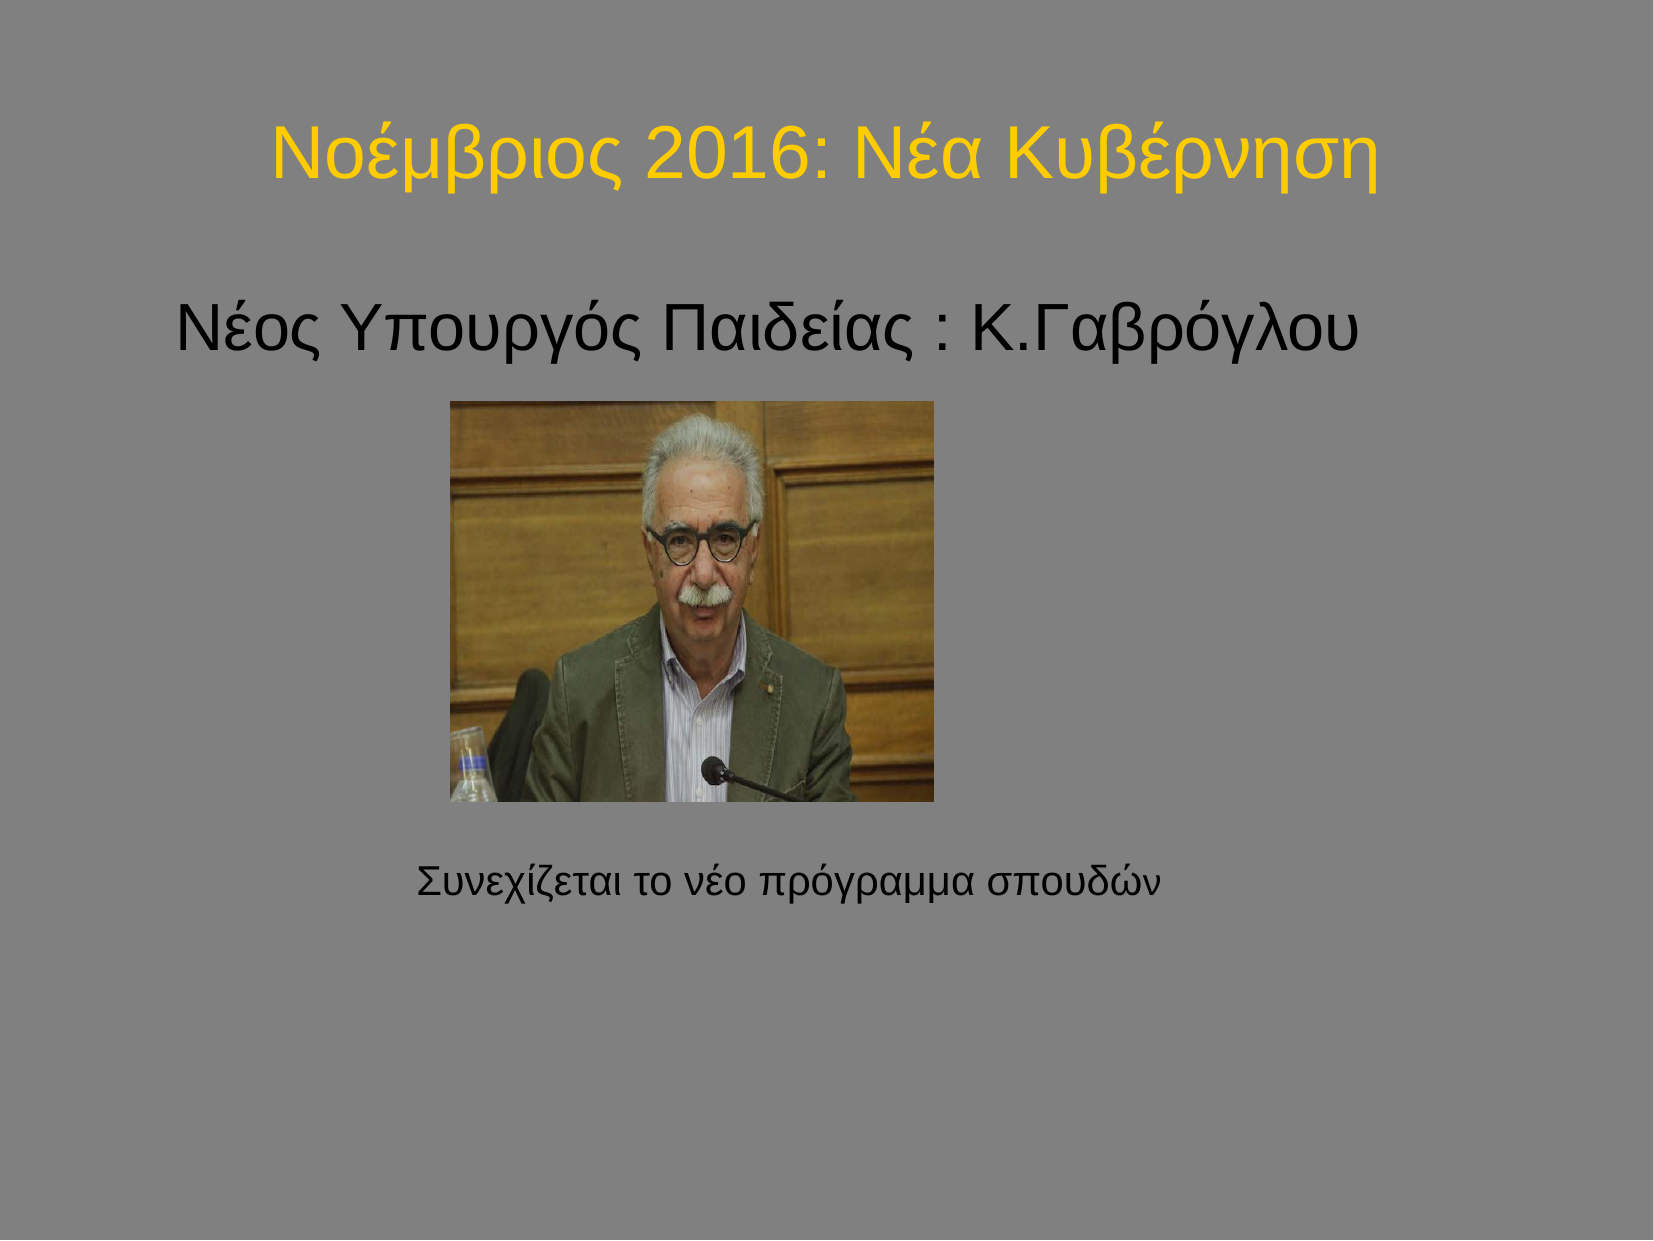

# Νοέμβριος 2016: Νέα Κυβέρνηση
 Νέος Υπουργός Παιδείας : Κ.Γαβρόγλου
Συνεχίζεται το νέο πρόγραμμα σπουδών